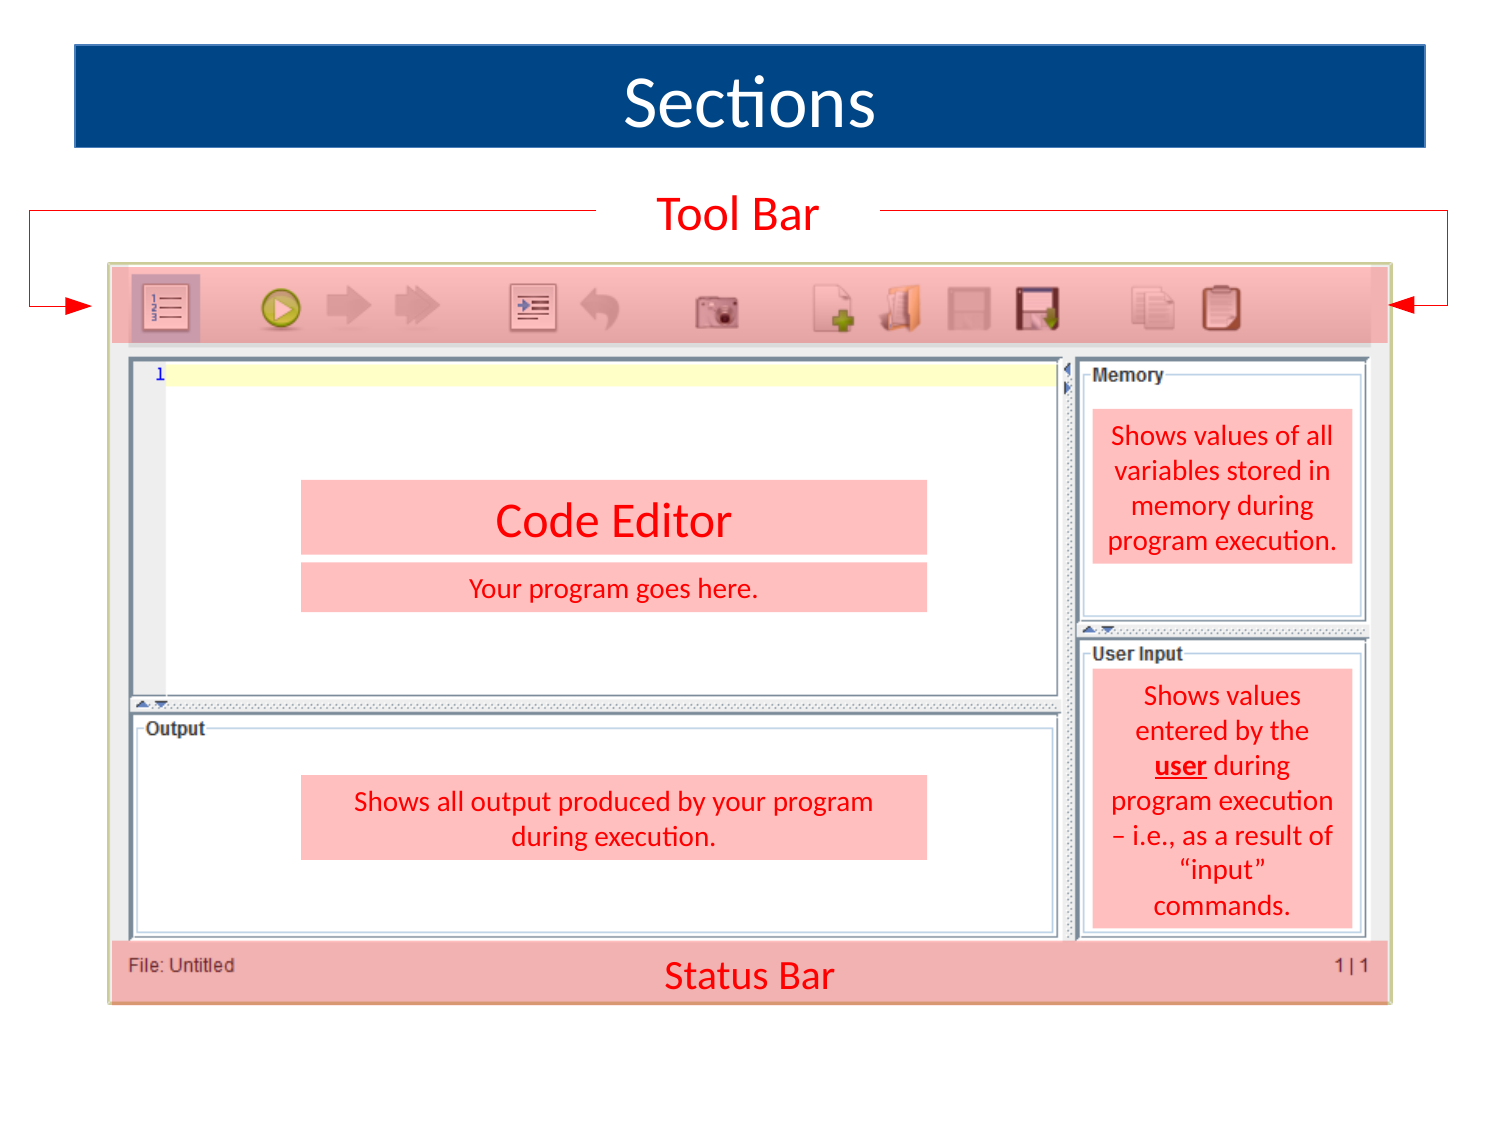

# Sections
Tool Bar
Shows values of all variables stored in memory during program execution.
Code Editor
Your program goes here.
Shows values entered by the user during program execution – i.e., as a result of “input” commands.
Shows all output produced by your program during execution.
Status Bar